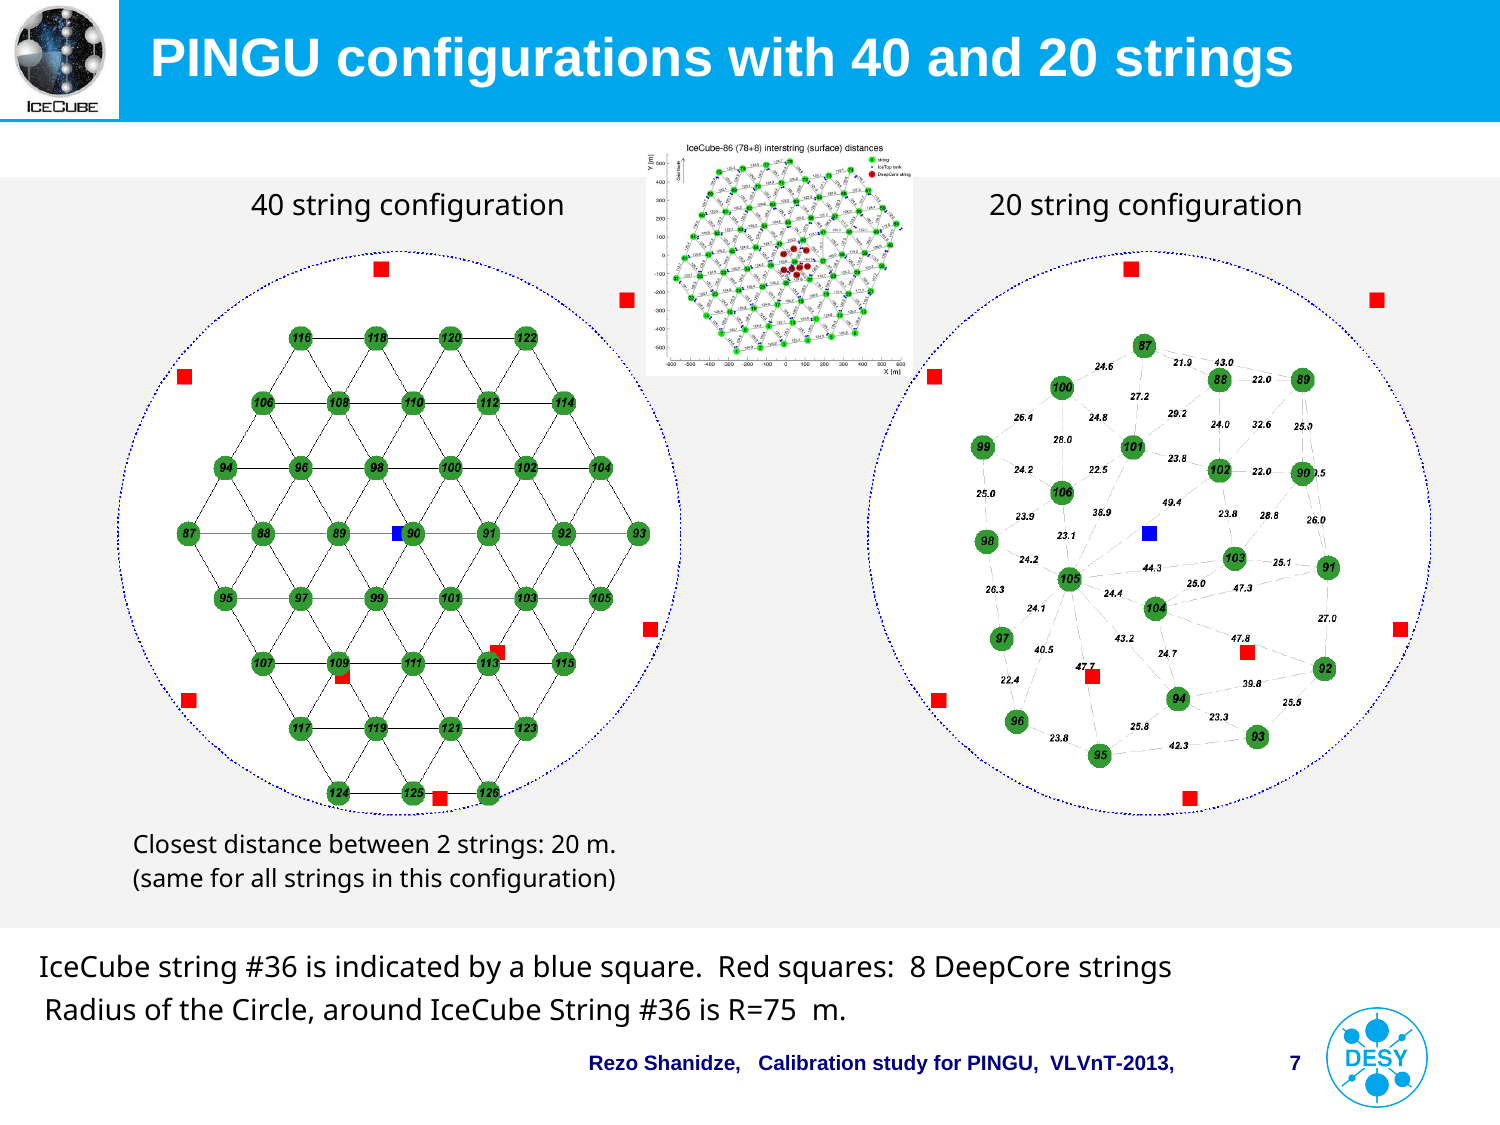

# PINGU configurations with 40 and 20 strings
40 string configuration
20 string configuration
Closest distance between 2 strings: 20 m.
(same for all strings in this configuration)
All distances between indicated by the lines are 20 m.
 IceCube string #36 is indicated by a blue square. Red squares: 8 DeepCore strings
 Radius of the Circle, around IceCube String #36 is R=75 m.
Rezo Shanidze, Calibration study for PINGU, VLVnT-2013, 7